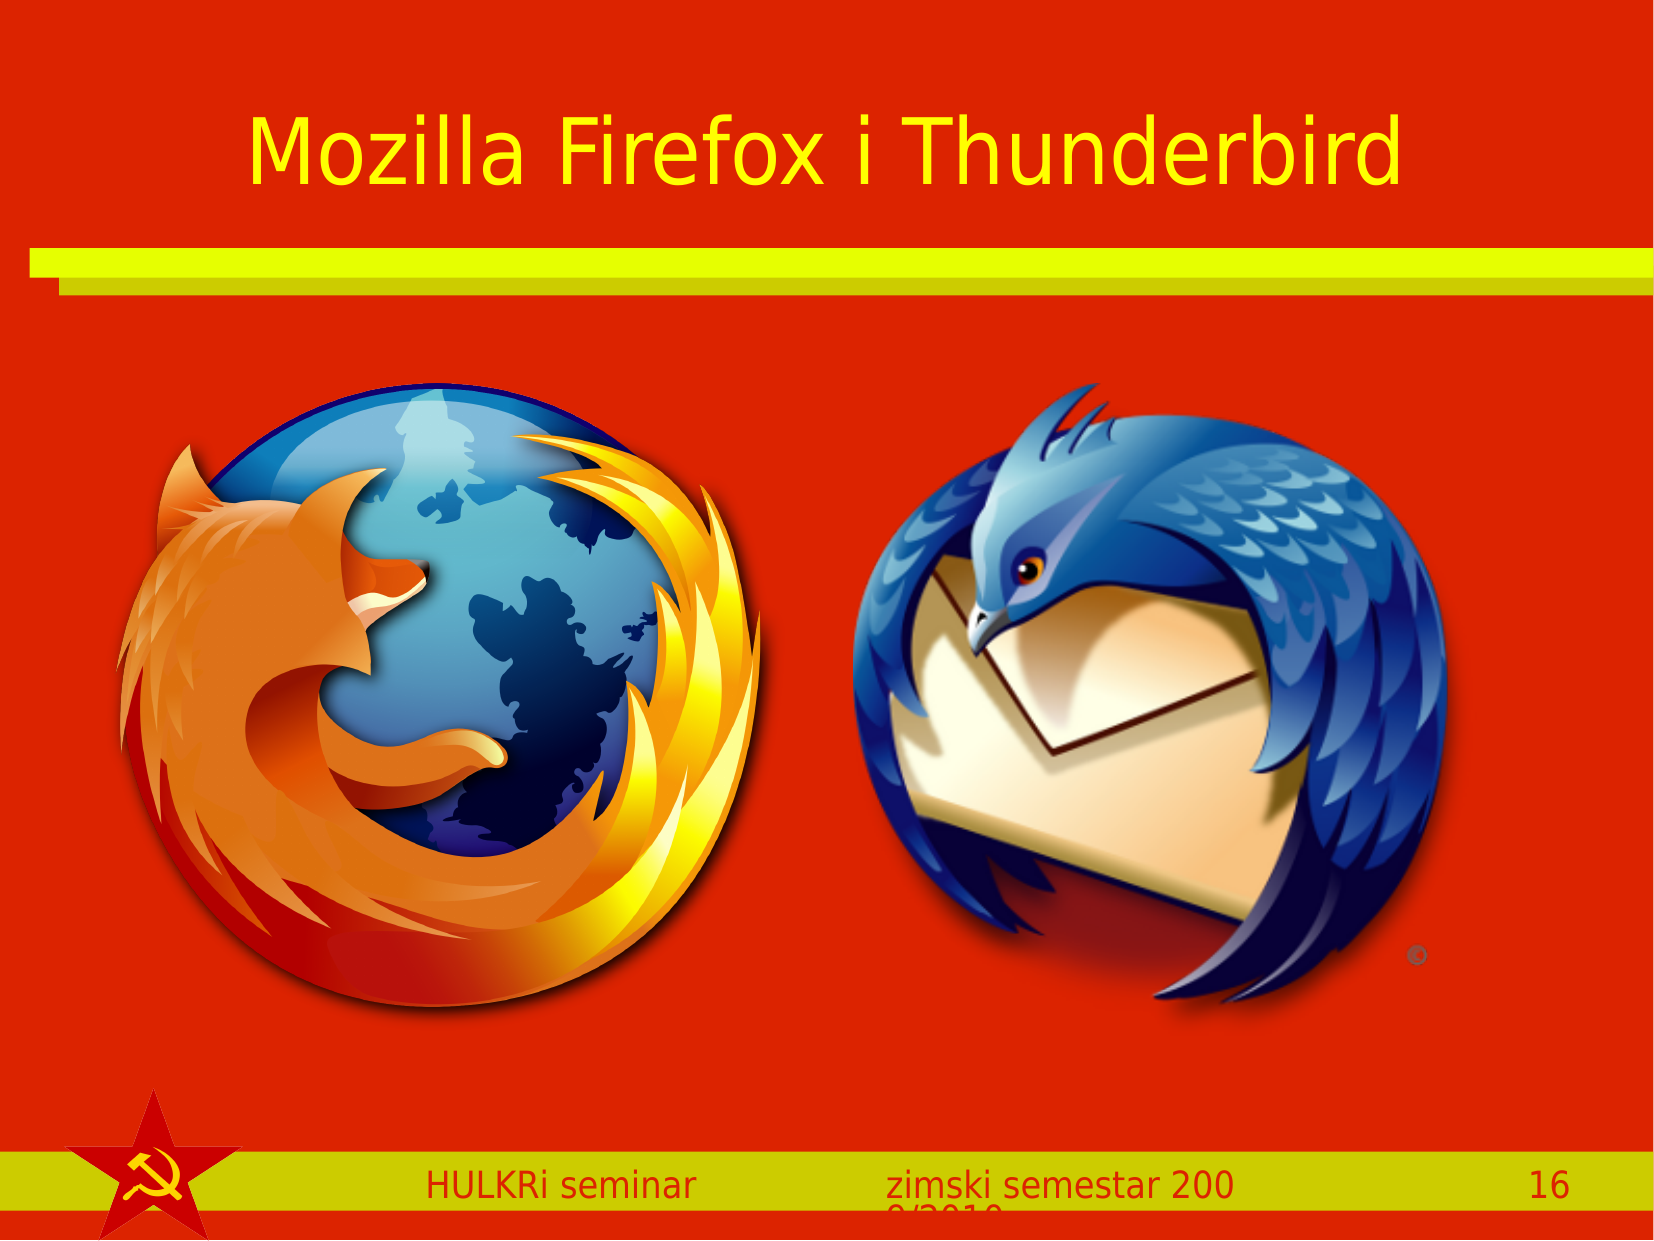

# Mozilla Firefox i Thunderbird
HULKRi seminar
zimski semestar 2009/2010.
16